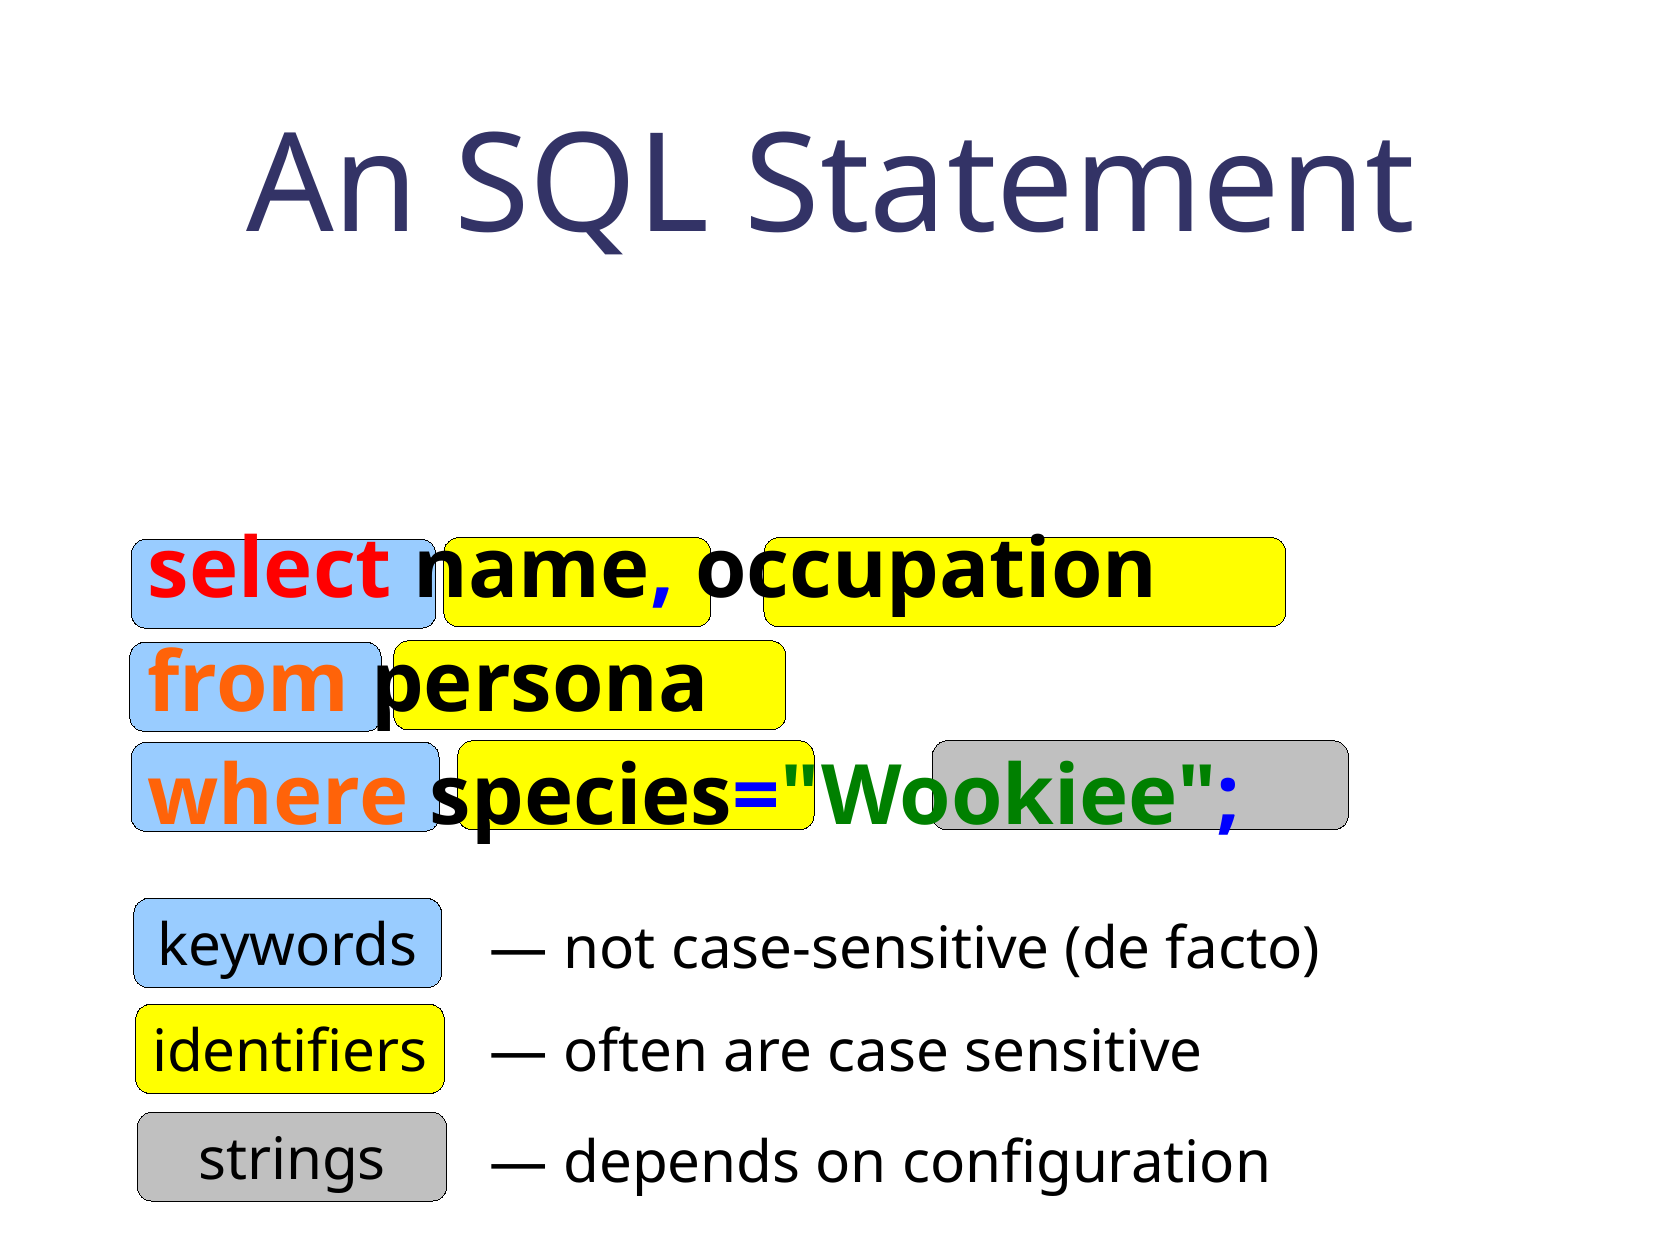

# An SQL Statement
select name, occupation
from persona
where species="Wookiee";
keywords
— not case-sensitive (de facto)
— often are case sensitive
identifiers
strings
— depends on configuration